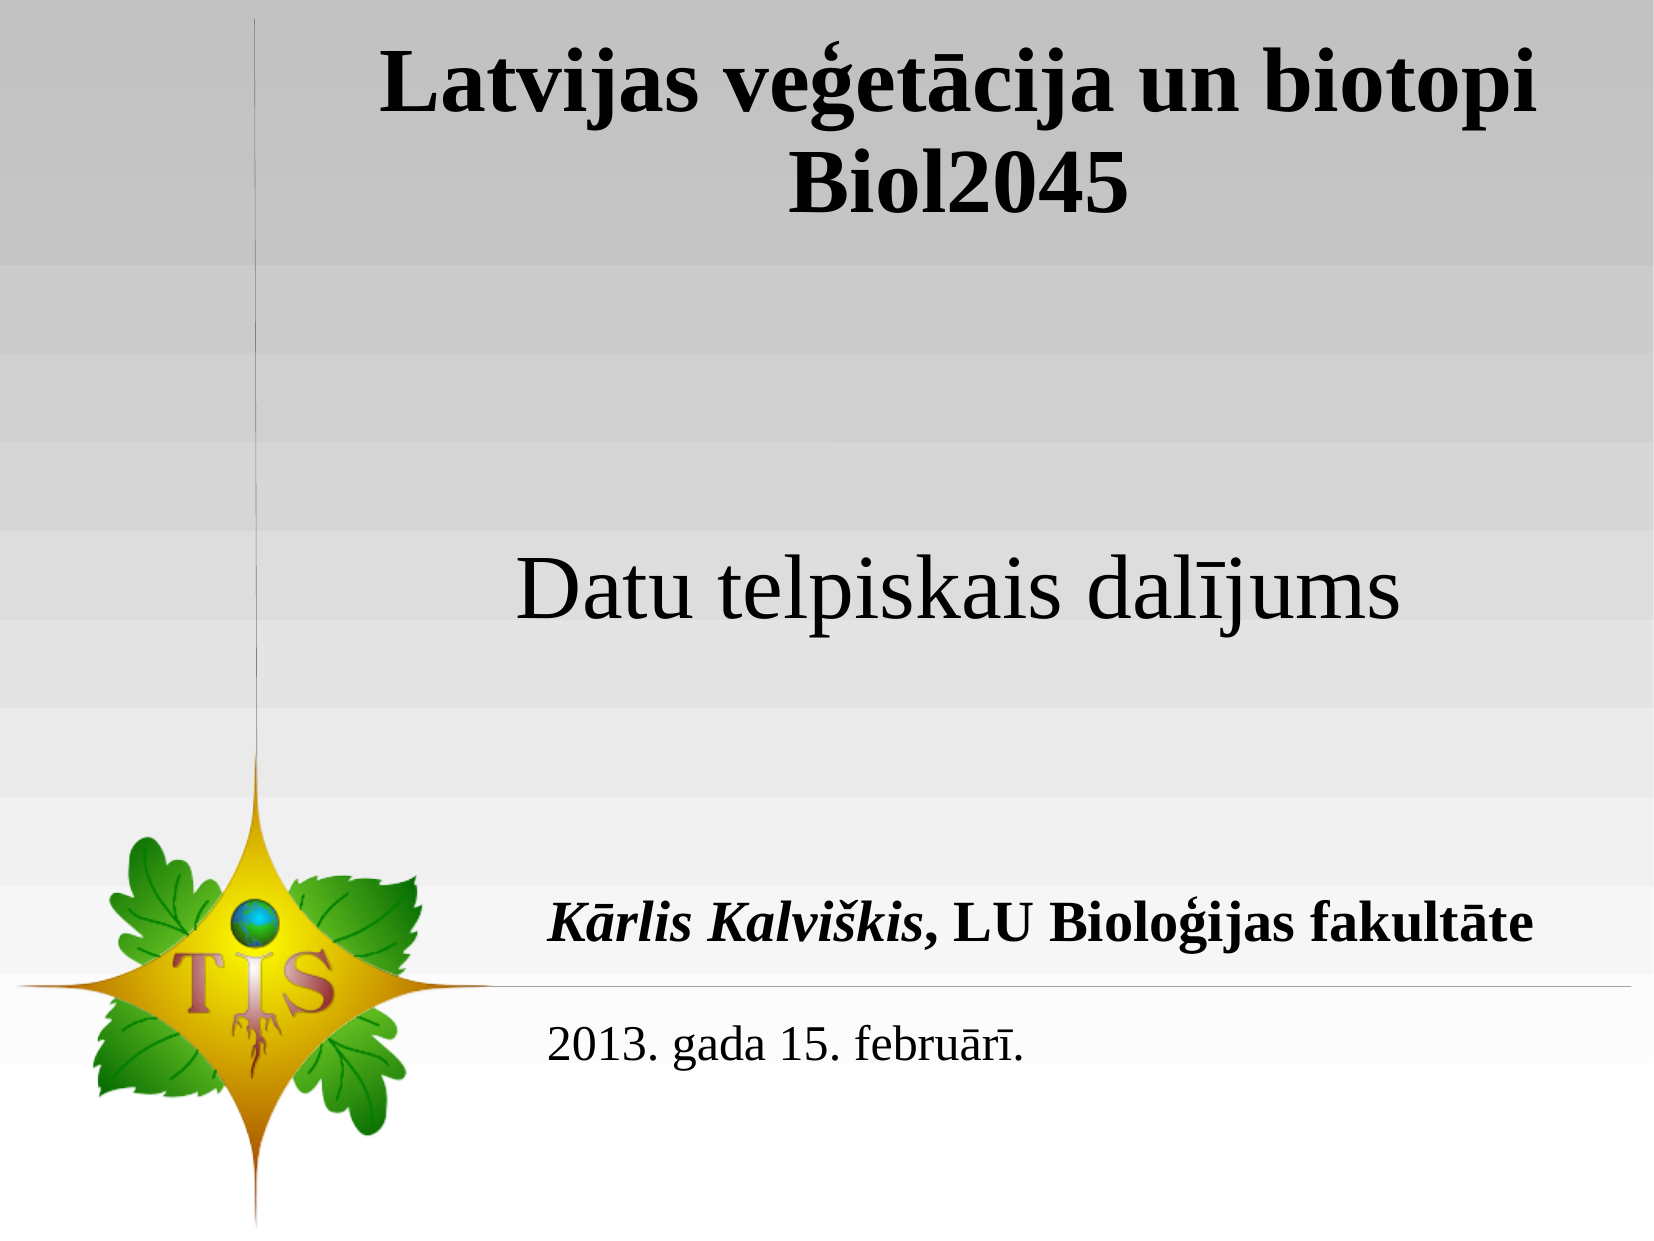

# Datu telpiskais dalījums
2013. gada 15. februārī.